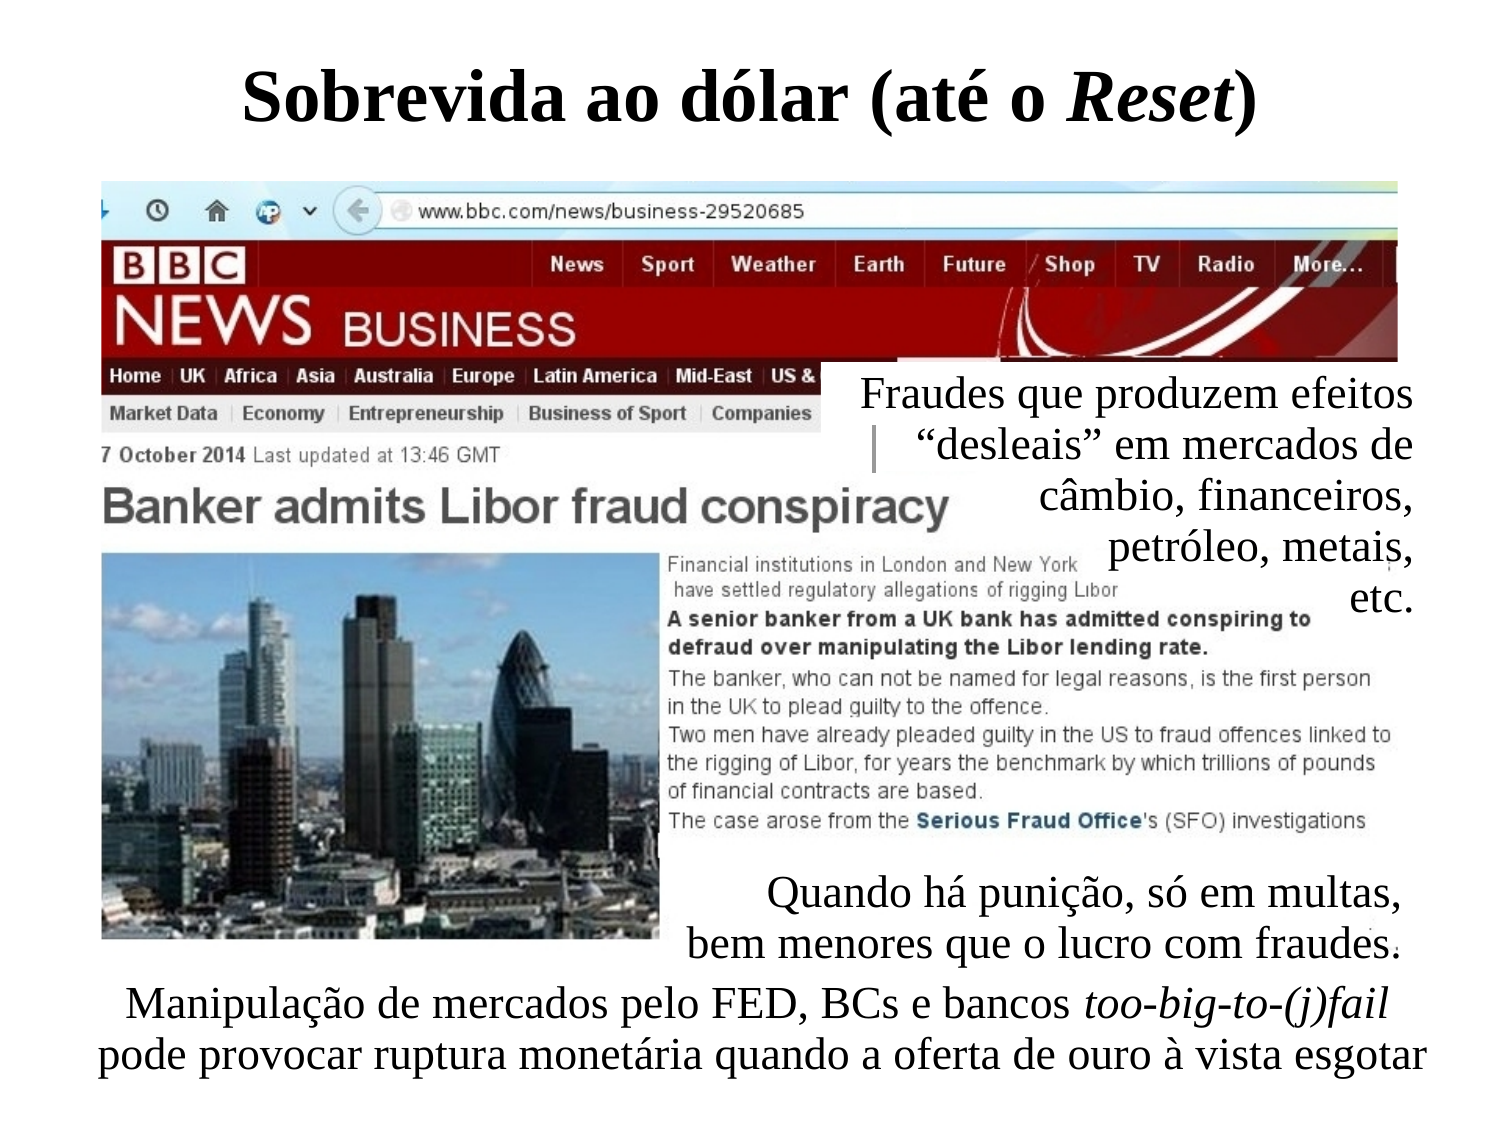

# Sobrevida ao dólar (até o Reset)
Fraudes que produzem efeitos
“desleais” em mercados de câmbio, financeiros,
petróleo, metais,
 etc.
Quando há punição, só em multas,
bem menores que o lucro com fraudes.
Manipulação de mercados pelo FED, BCs e bancos too-big-to-(j)fail
pode provocar ruptura monetária quando a oferta de ouro à vista esgotar